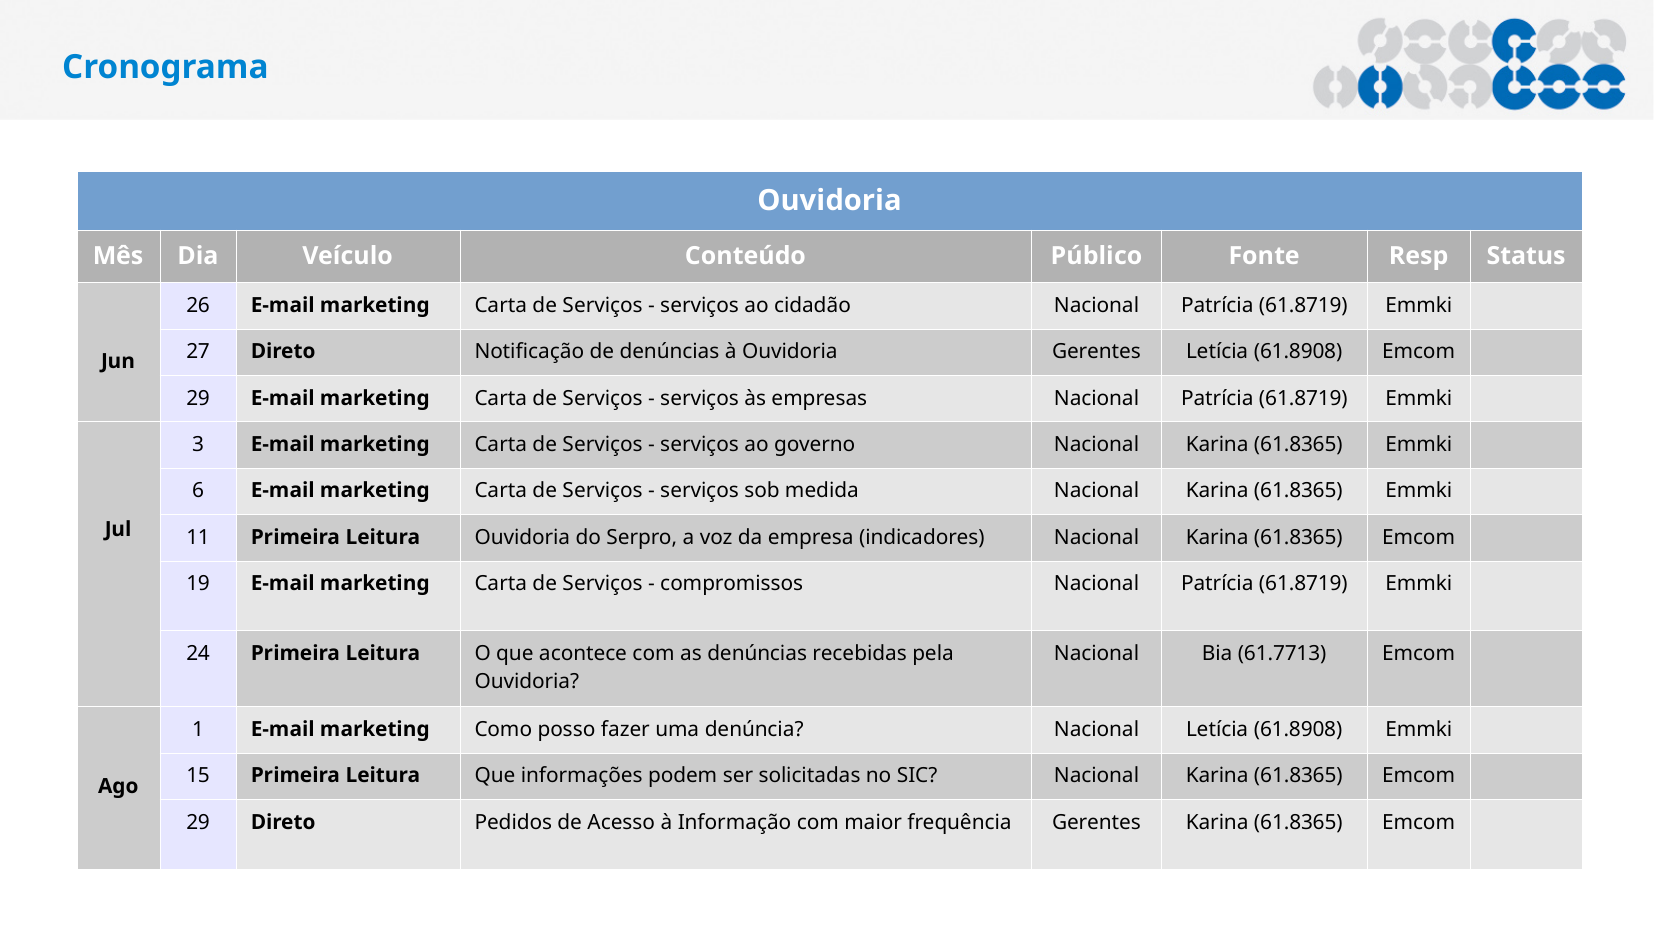

Cronograma
| Ouvidoria | | | | | | | |
| --- | --- | --- | --- | --- | --- | --- | --- |
| Mês | Dia | Veículo | Conteúdo | Público | Fonte | Resp | Status |
| Jun | 26 | E-mail marketing | Carta de Serviços - serviços ao cidadão | Nacional | Patrícia (61.8719) | Emmki | |
| | 27 | Direto | Notificação de denúncias à Ouvidoria | Gerentes | Letícia (61.8908) | Emcom | |
| | 29 | E-mail marketing | Carta de Serviços - serviços às empresas | Nacional | Patrícia (61.8719) | Emmki | |
| Jul | 3 | E-mail marketing | Carta de Serviços - serviços ao governo | Nacional | Karina (61.8365) | Emmki | |
| | 6 | E-mail marketing | Carta de Serviços - serviços sob medida | Nacional | Karina (61.8365) | Emmki | |
| | 11 | Primeira Leitura | Ouvidoria do Serpro, a voz da empresa (indicadores) | Nacional | Karina (61.8365) | Emcom | |
| | 19 | E-mail marketing | Carta de Serviços - compromissos | Nacional | Patrícia (61.8719) | Emmki | |
| | 24 | Primeira Leitura | O que acontece com as denúncias recebidas pela Ouvidoria? | Nacional | Bia (61.7713) | Emcom | |
| Ago | 1 | E-mail marketing | Como posso fazer uma denúncia? | Nacional | Letícia (61.8908) | Emmki | |
| | 15 | Primeira Leitura | Que informações podem ser solicitadas no SIC? | Nacional | Karina (61.8365) | Emcom | |
| | 29 | Direto | Pedidos de Acesso à Informação com maior frequência | Gerentes | Karina (61.8365) | Emcom | |